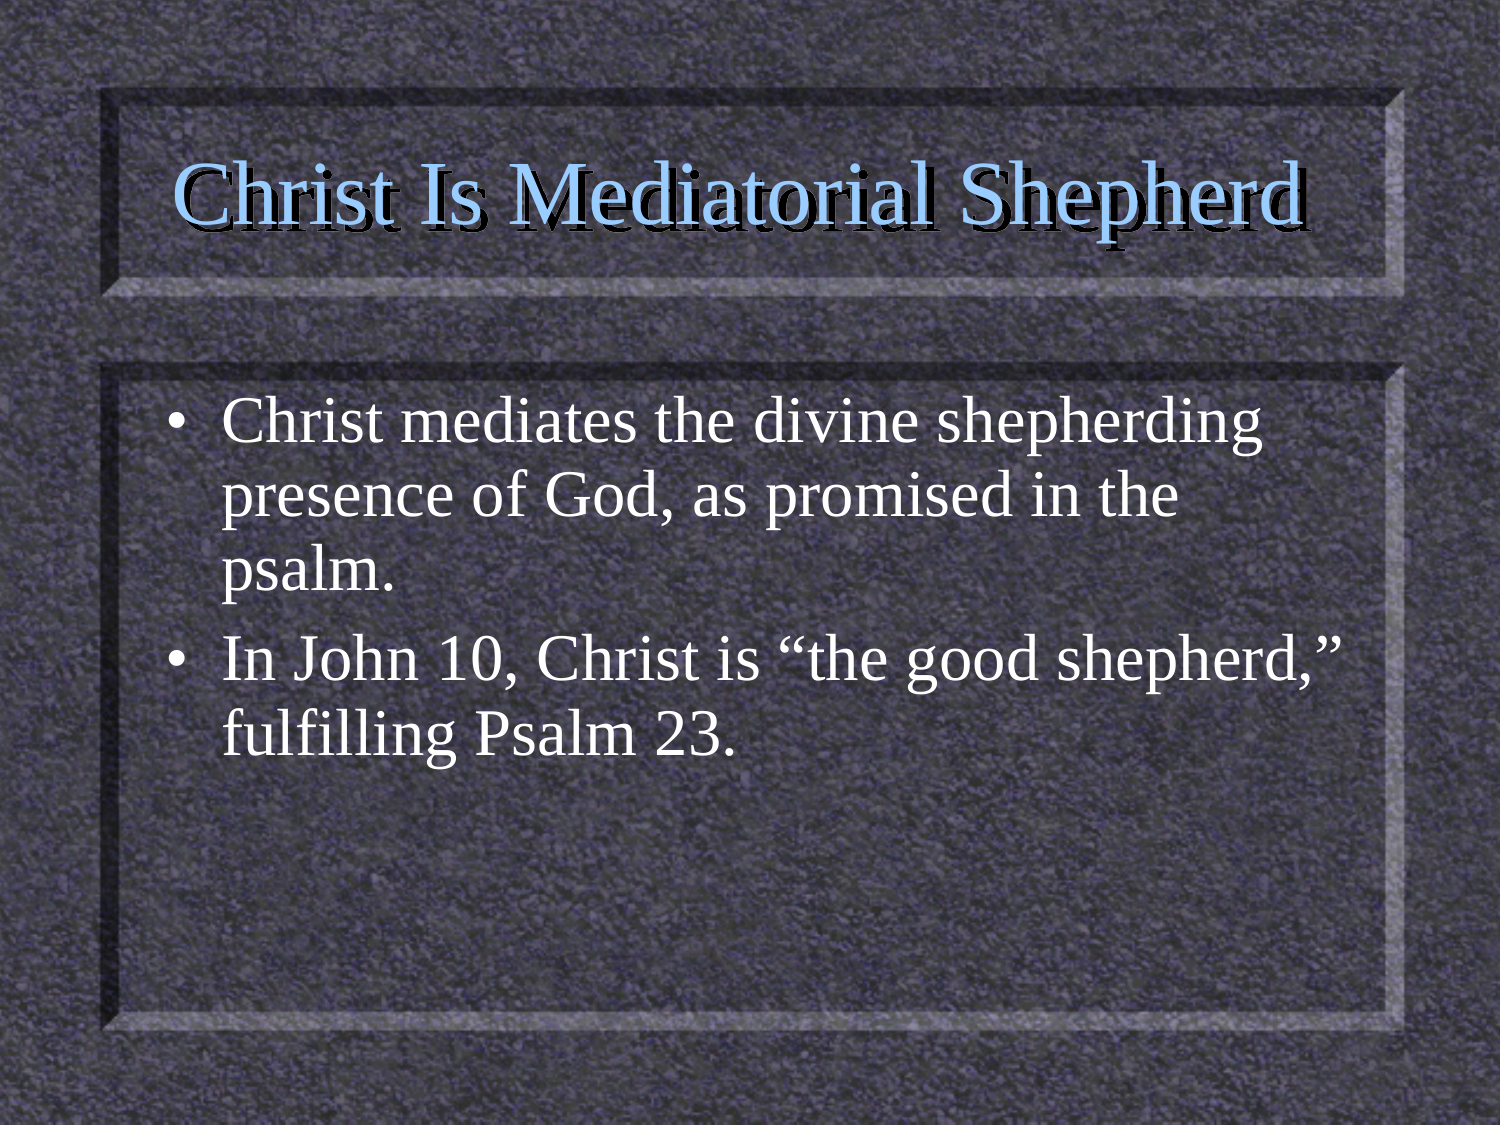

# Christ Is Mediatorial Shepherd
Christ mediates the divine shepherding presence of God, as promised in the psalm.
In John 10, Christ is “the good shepherd,” fulfilling Psalm 23.